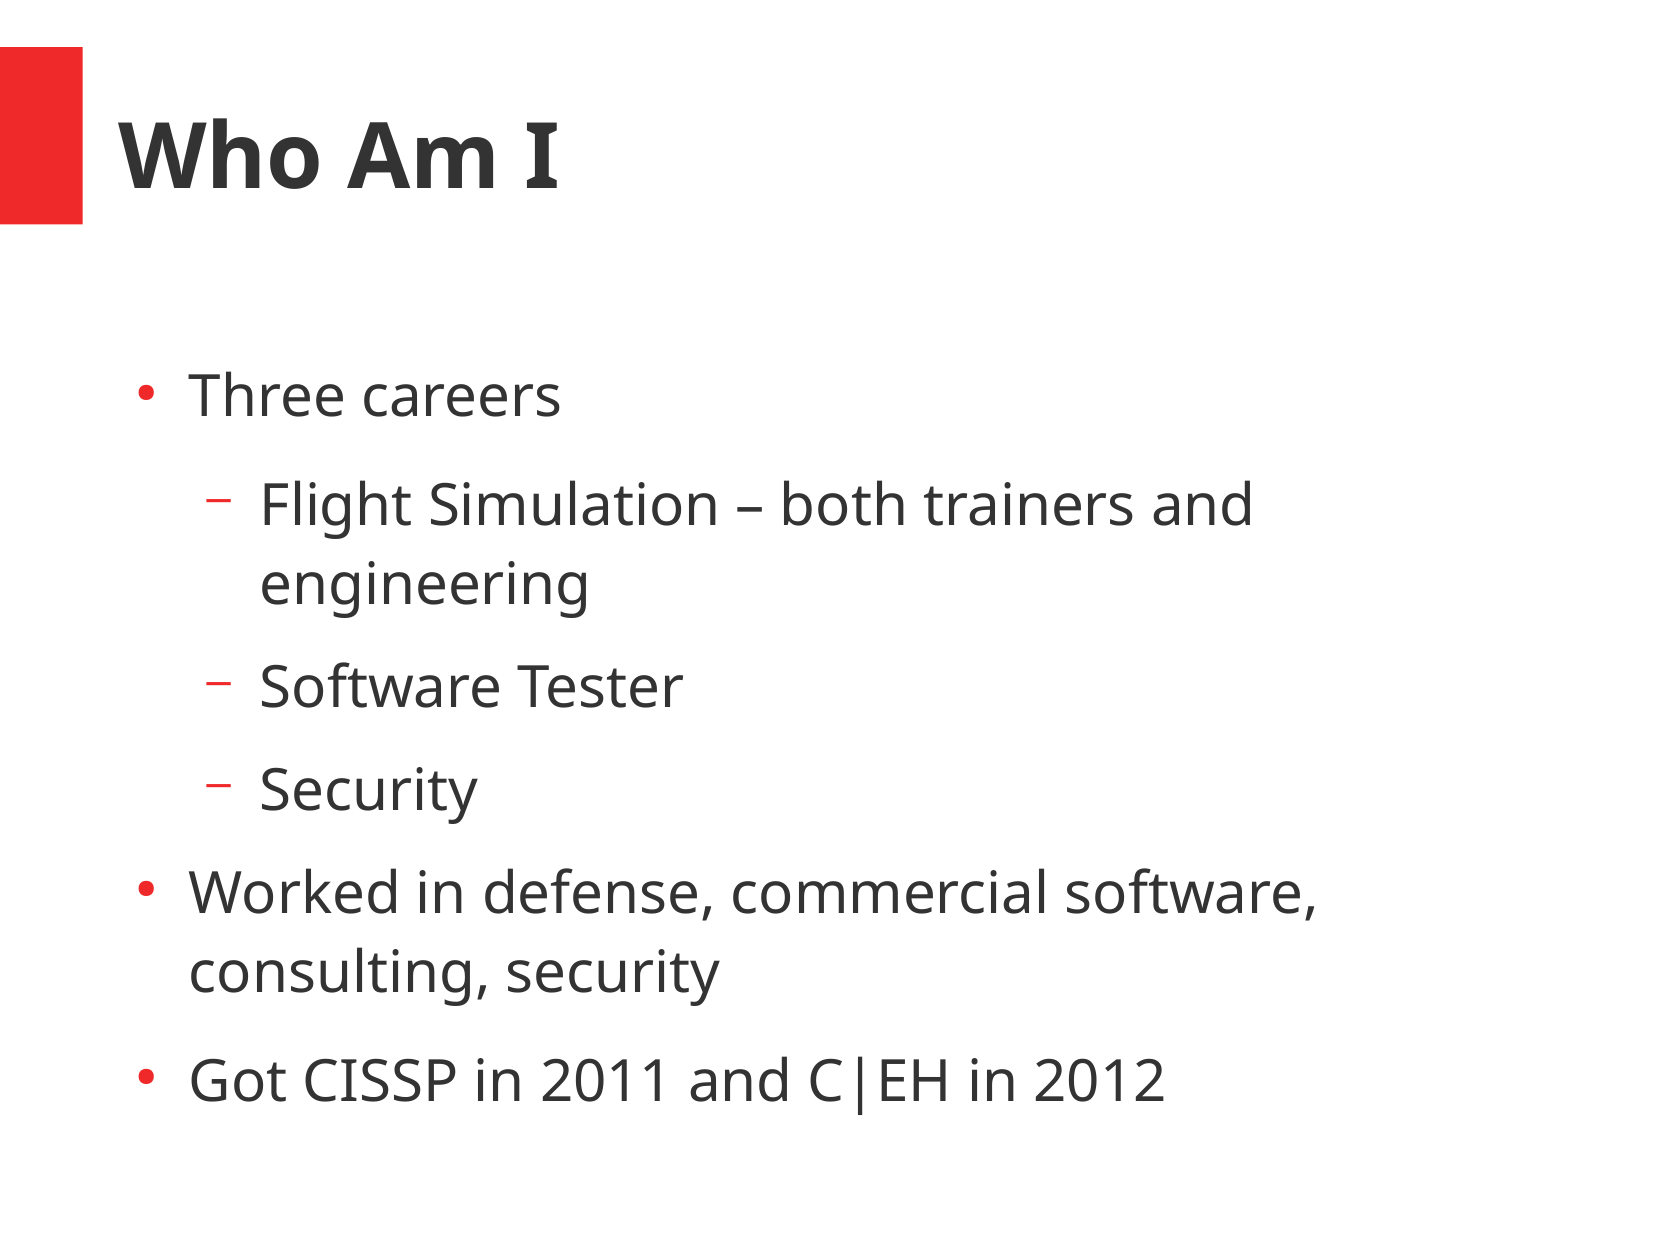

# Who Am I
Three careers
Flight Simulation – both trainers and engineering
Software Tester
Security
Worked in defense, commercial software, consulting, security
Got CISSP in 2011 and C|EH in 2012